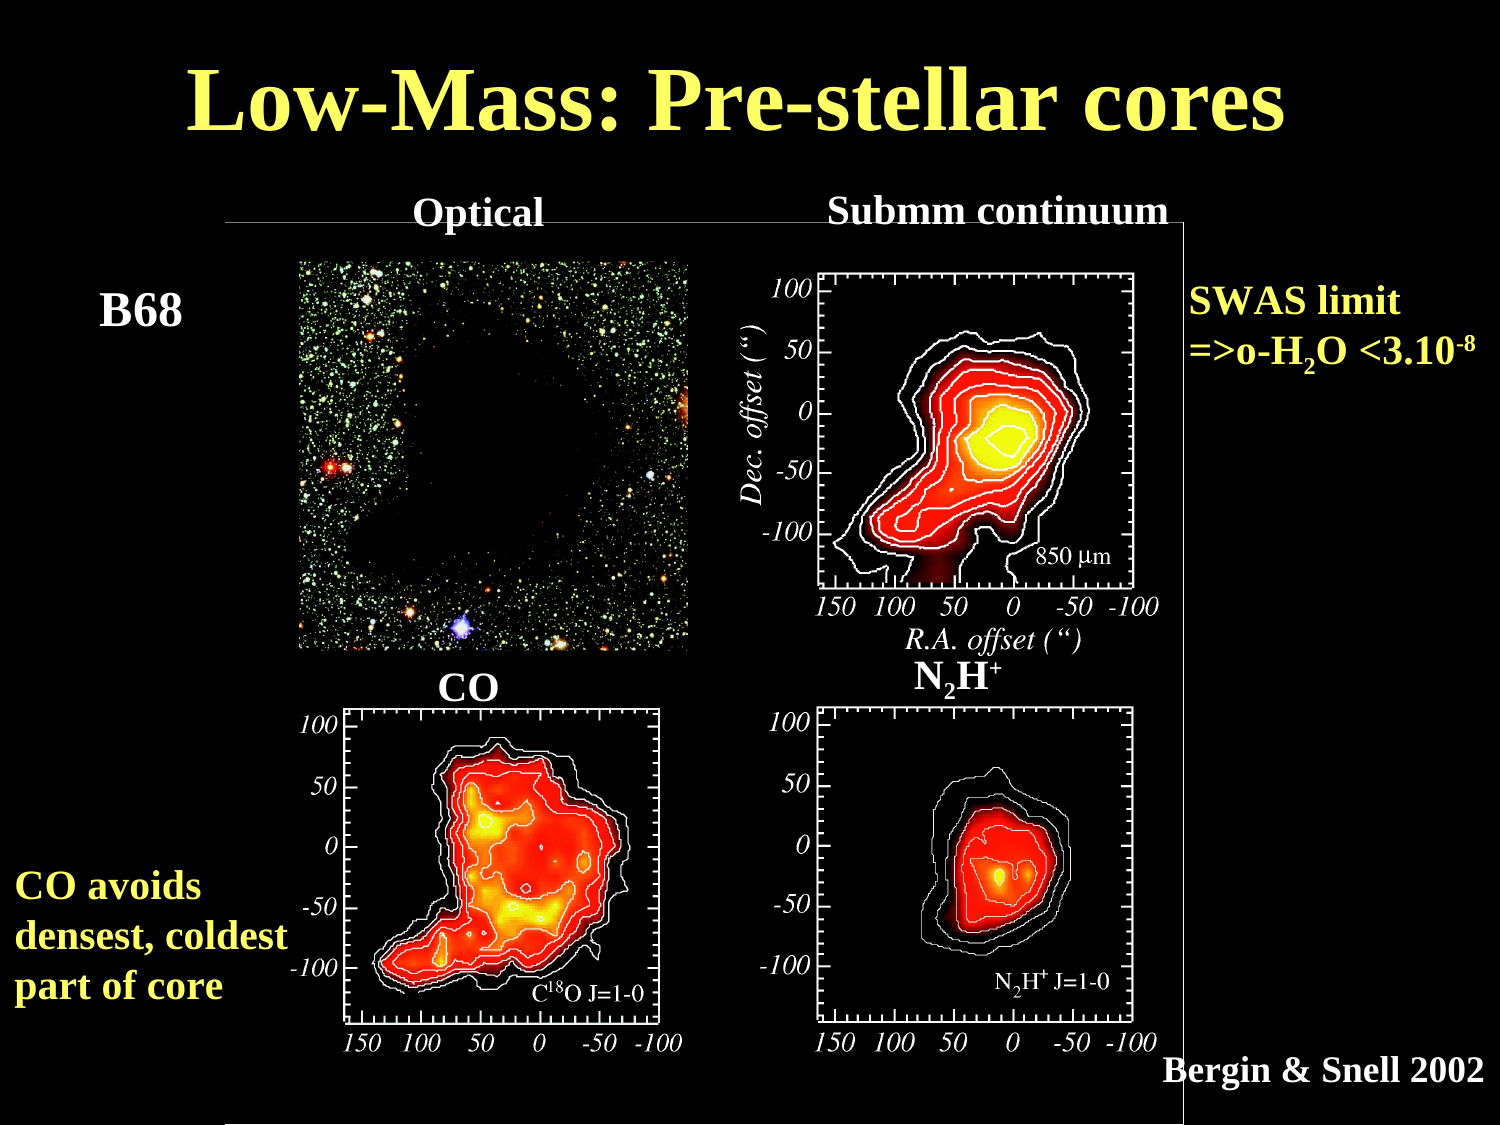

# Low-Mass: Pre-stellar cores
Submm continuum
Optical
SWAS limit
=>o-H2O <3.10-8
B68
N2H+
CO
CO avoids
densest, coldest
part of core
Bergin & Snell 2002